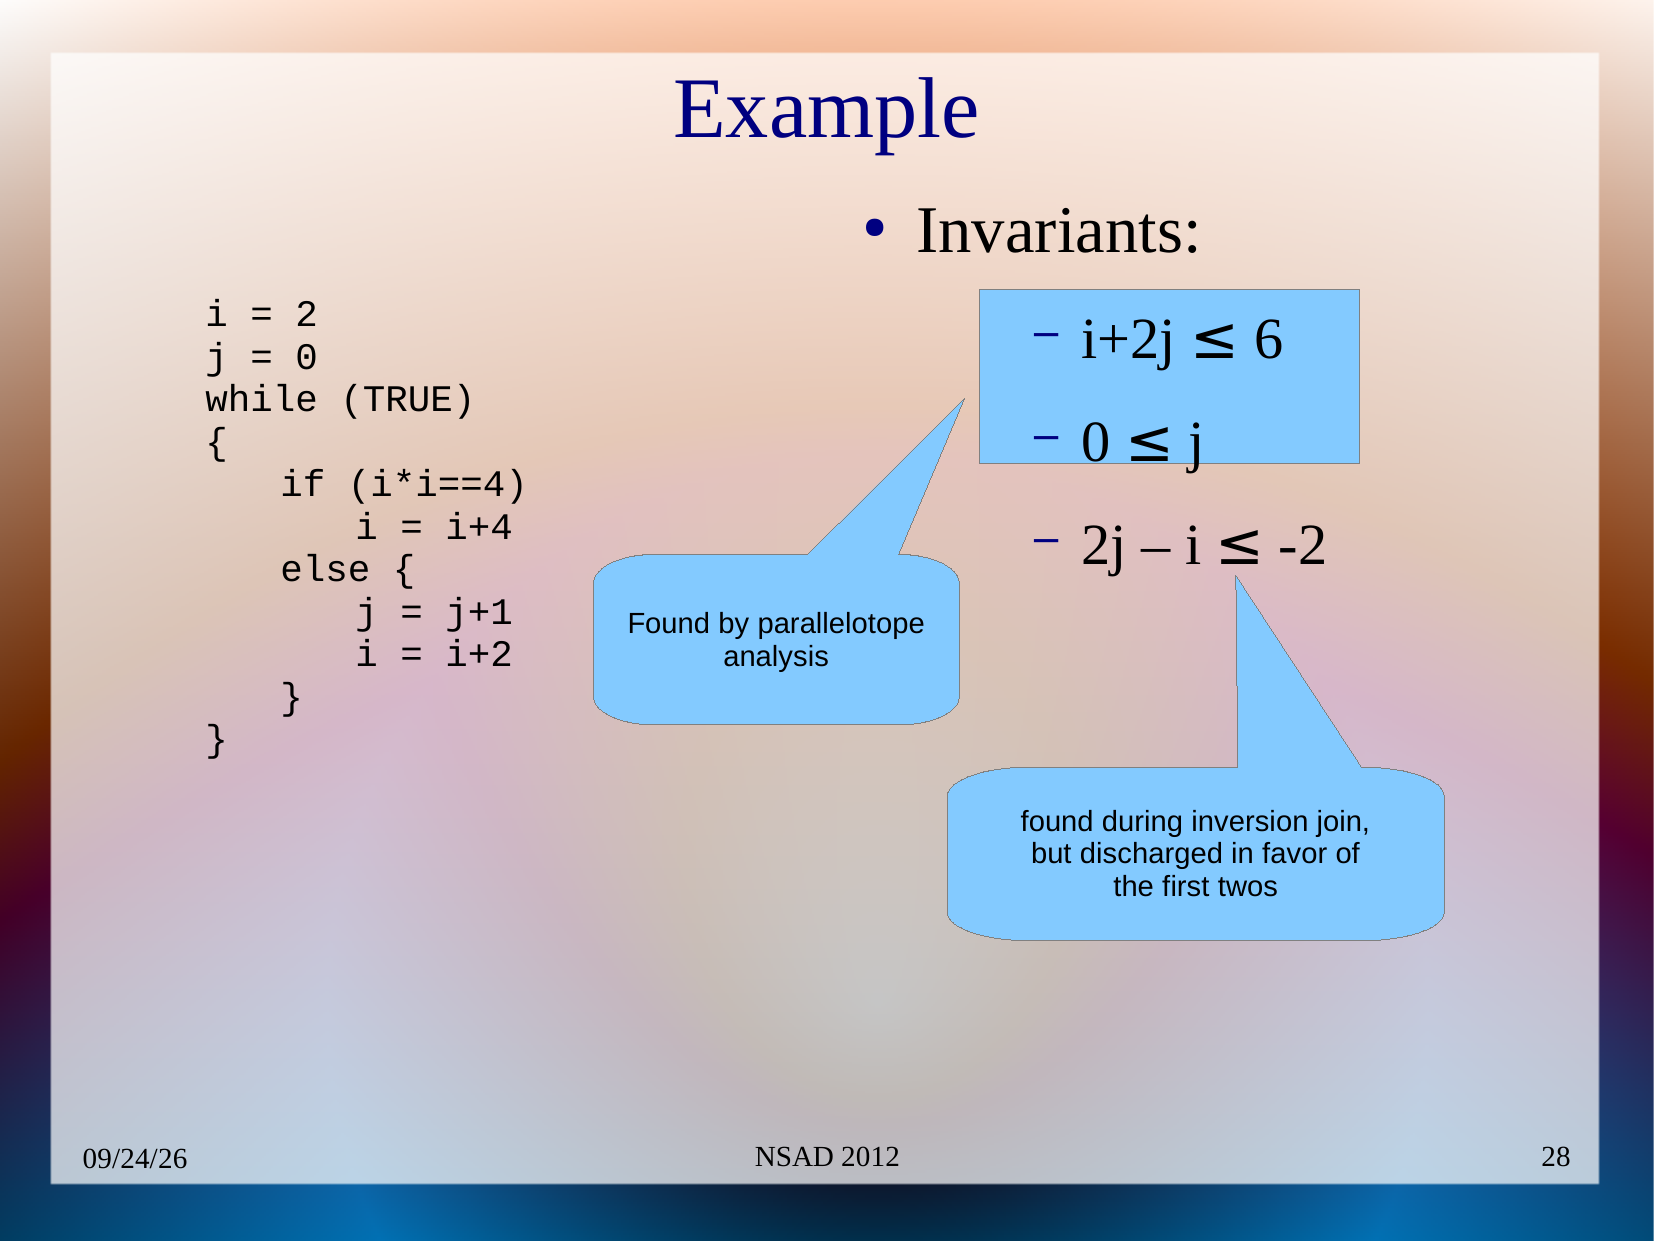

# Example
Invariants:
i+2j ≤ 6
0 ≤ j
2j – i ≤ -2
i = 2
j = 0
while (TRUE) {
	if (i*i==4)
		i = i+4
 	else {
		j = j+1
		i = i+2
	}
}
Found by parallelotope
analysis
found during inversion join,
but discharged in favor of
the first twos
NSAD 2012
28